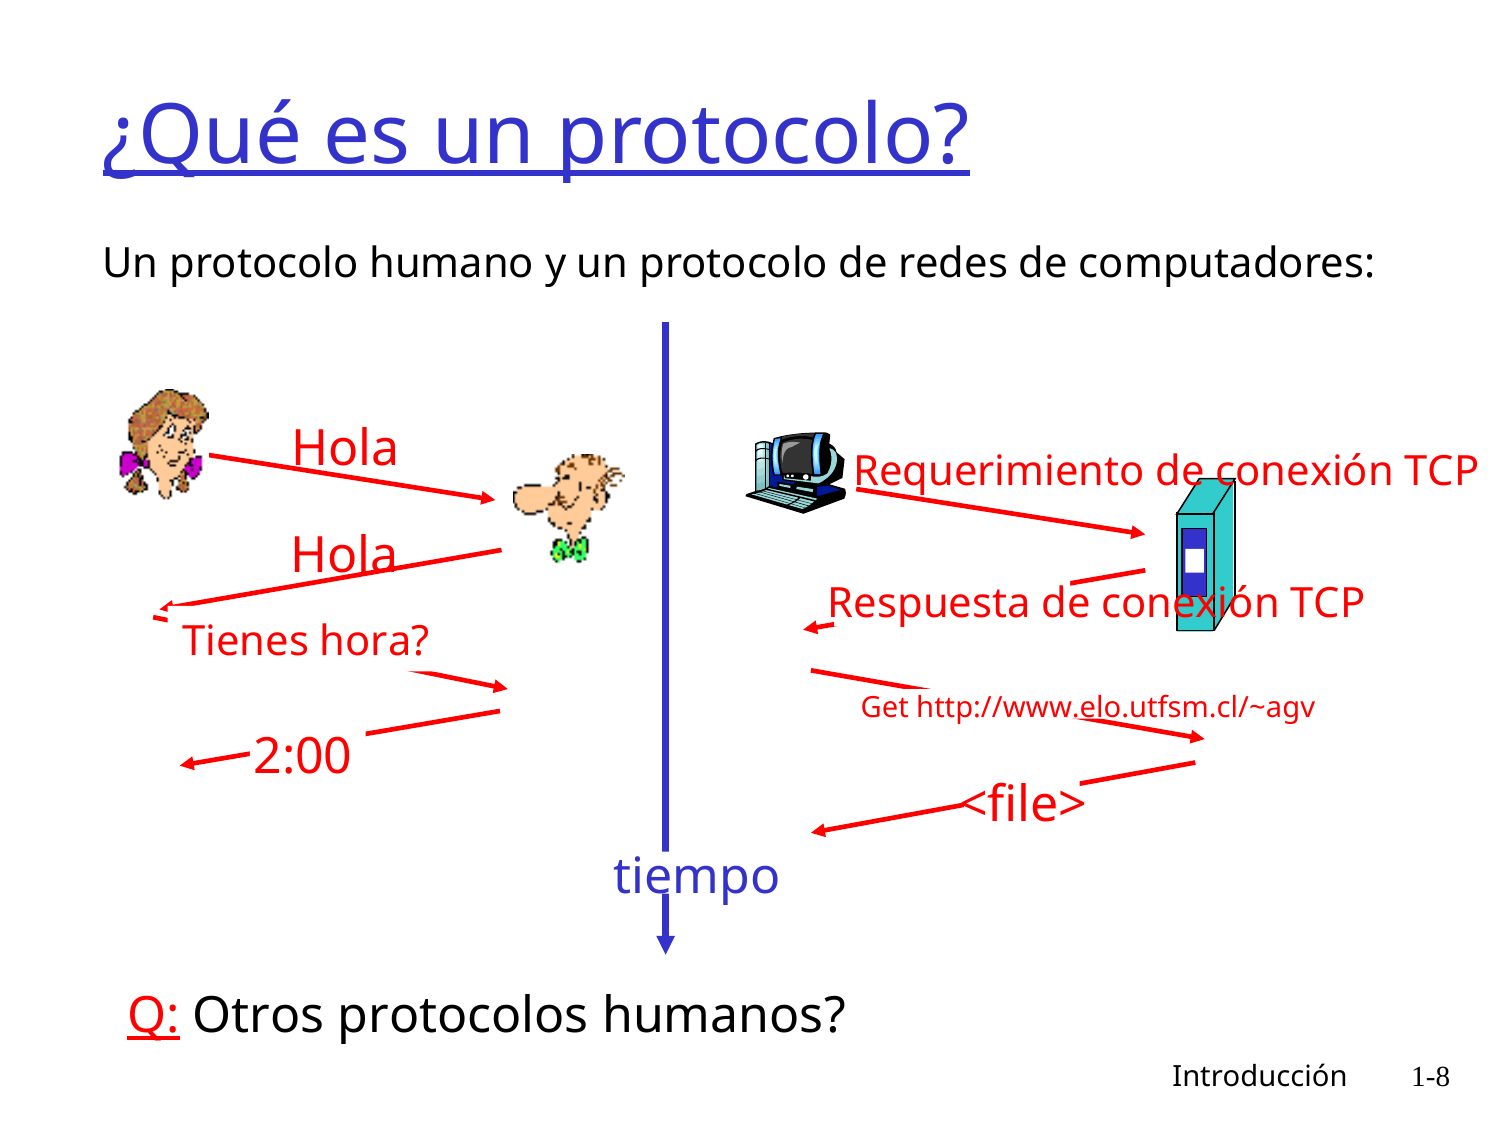

# ¿Qué es un protocolo?
Un protocolo humano y un protocolo de redes de computadores:
Hola
Requerimiento de conexión TCP
Hola
Respuesta de conexión TCP
Tienes hora?
Get http://www.elo.utfsm.cl/~agv
2:00
<file>
tiempo
Q: Otros protocolos humanos?
 Introducción